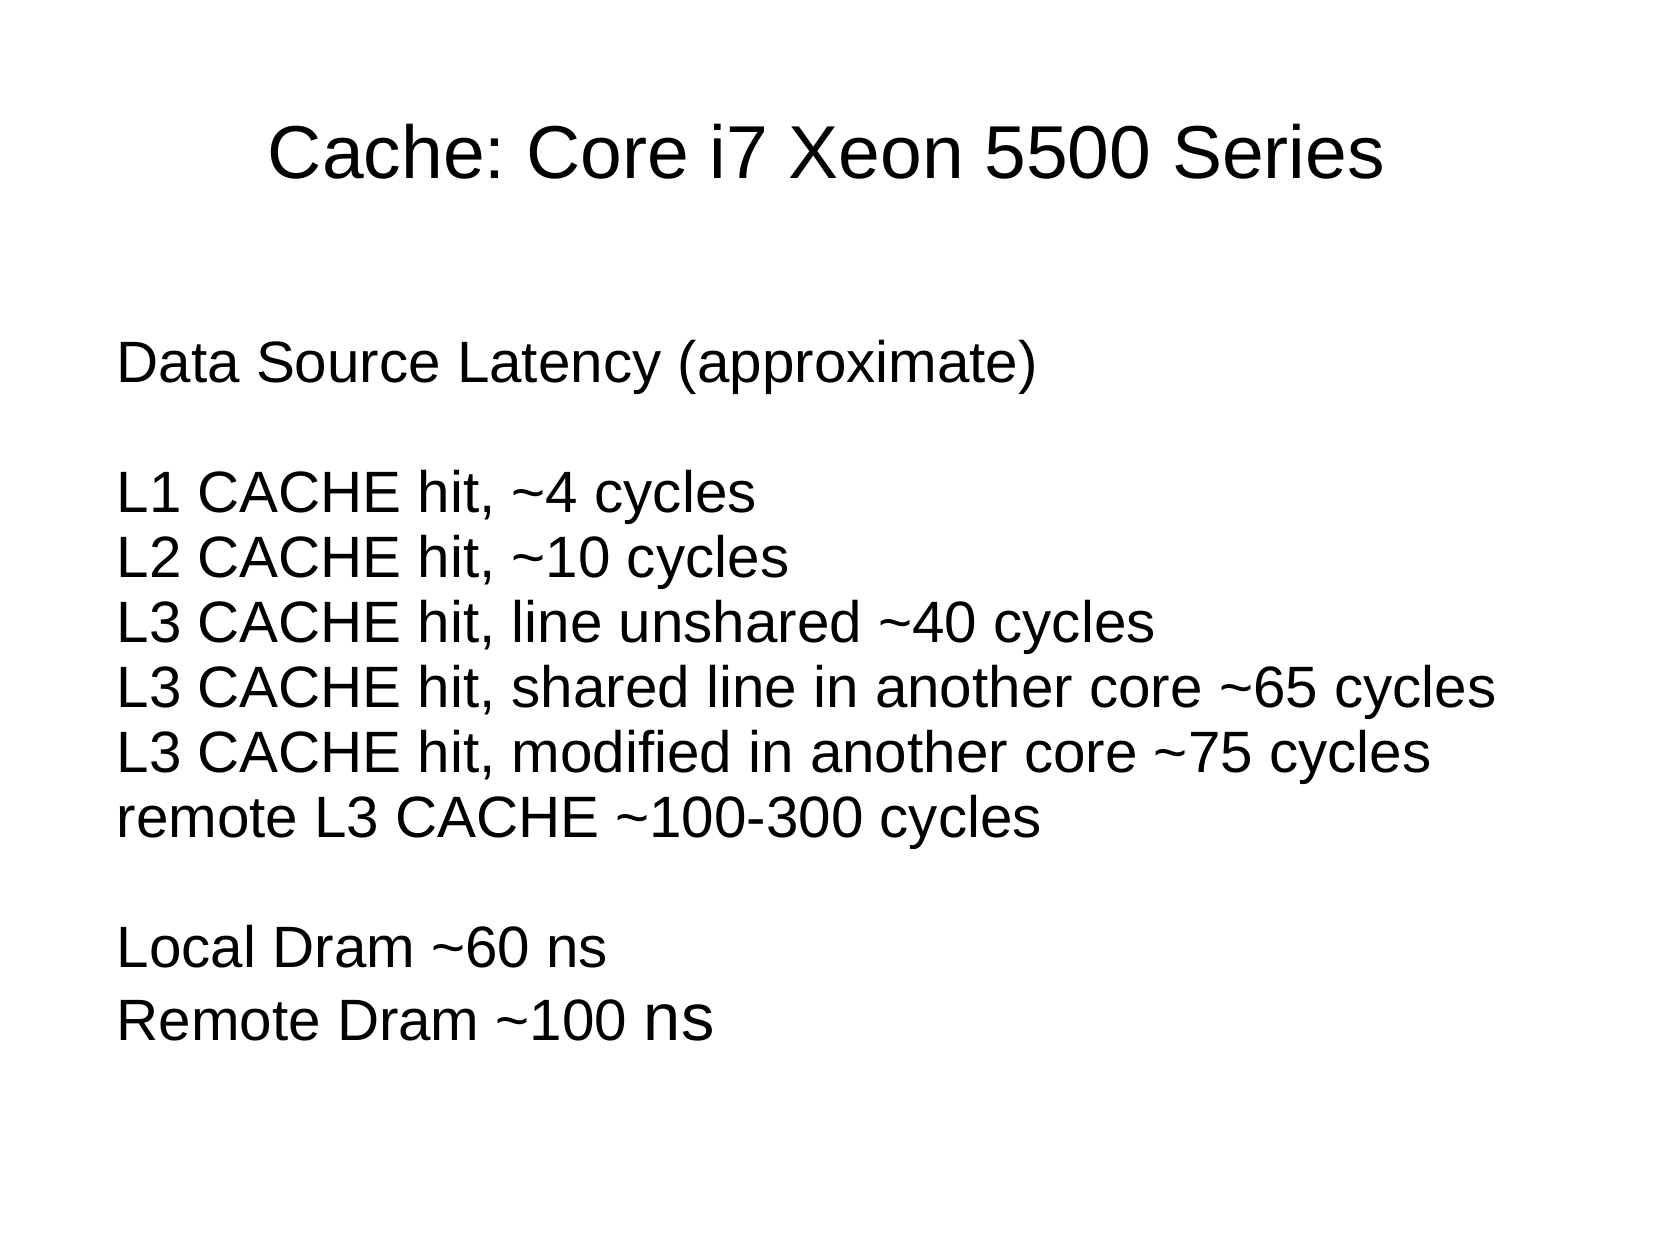

# Cache: Core i7 Xeon 5500 Series
Data Source Latency (approximate)
L1 CACHE hit, ~4 cycles
L2 CACHE hit, ~10 cycles
L3 CACHE hit, line unshared ~40 cycles
L3 CACHE hit, shared line in another core ~65 cycles
L3 CACHE hit, modified in another core ~75 cycles
remote L3 CACHE ~100-300 cycles
Local Dram ~60 ns
Remote Dram ~100 ns